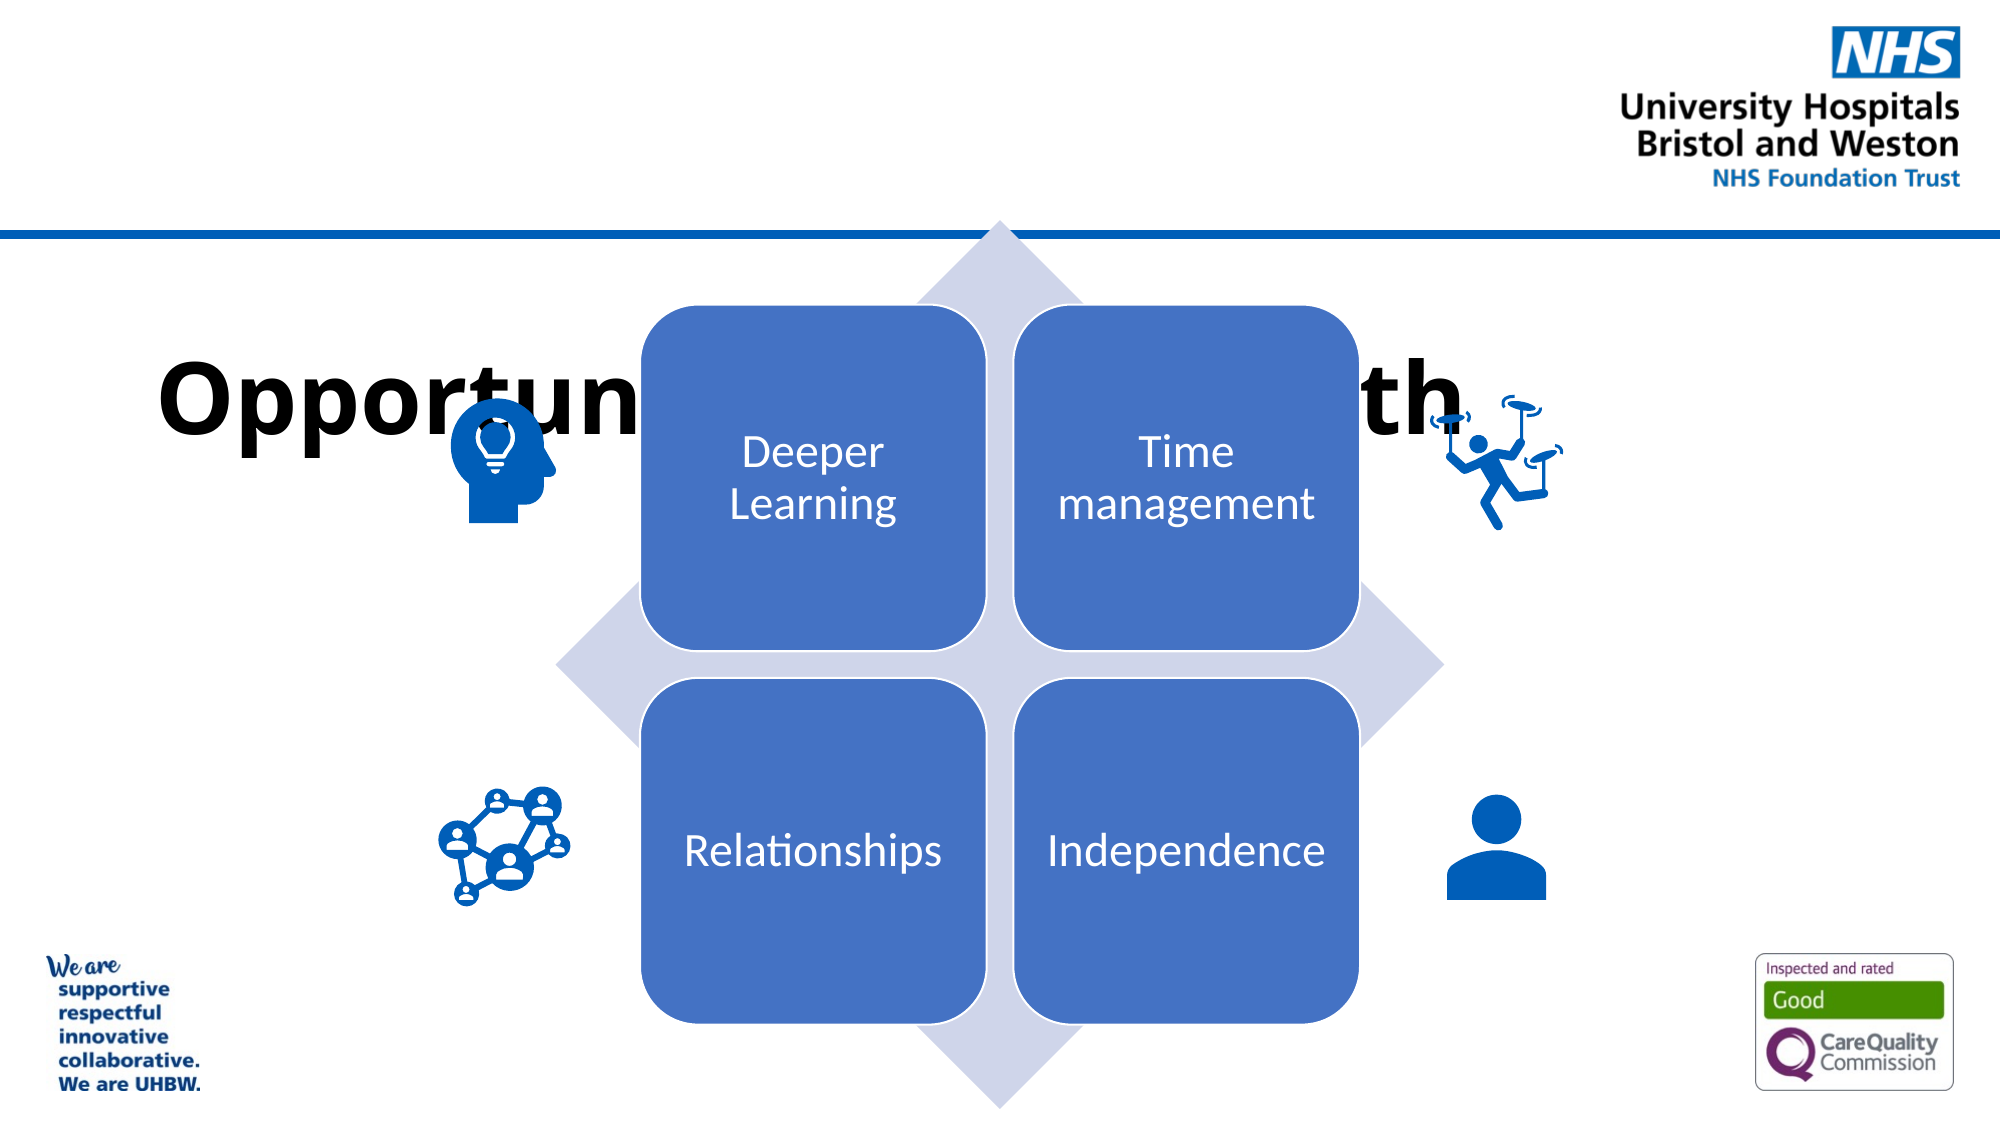

Deeper Learning
Time management
Relationships
Independence
# Opportunities and Growth